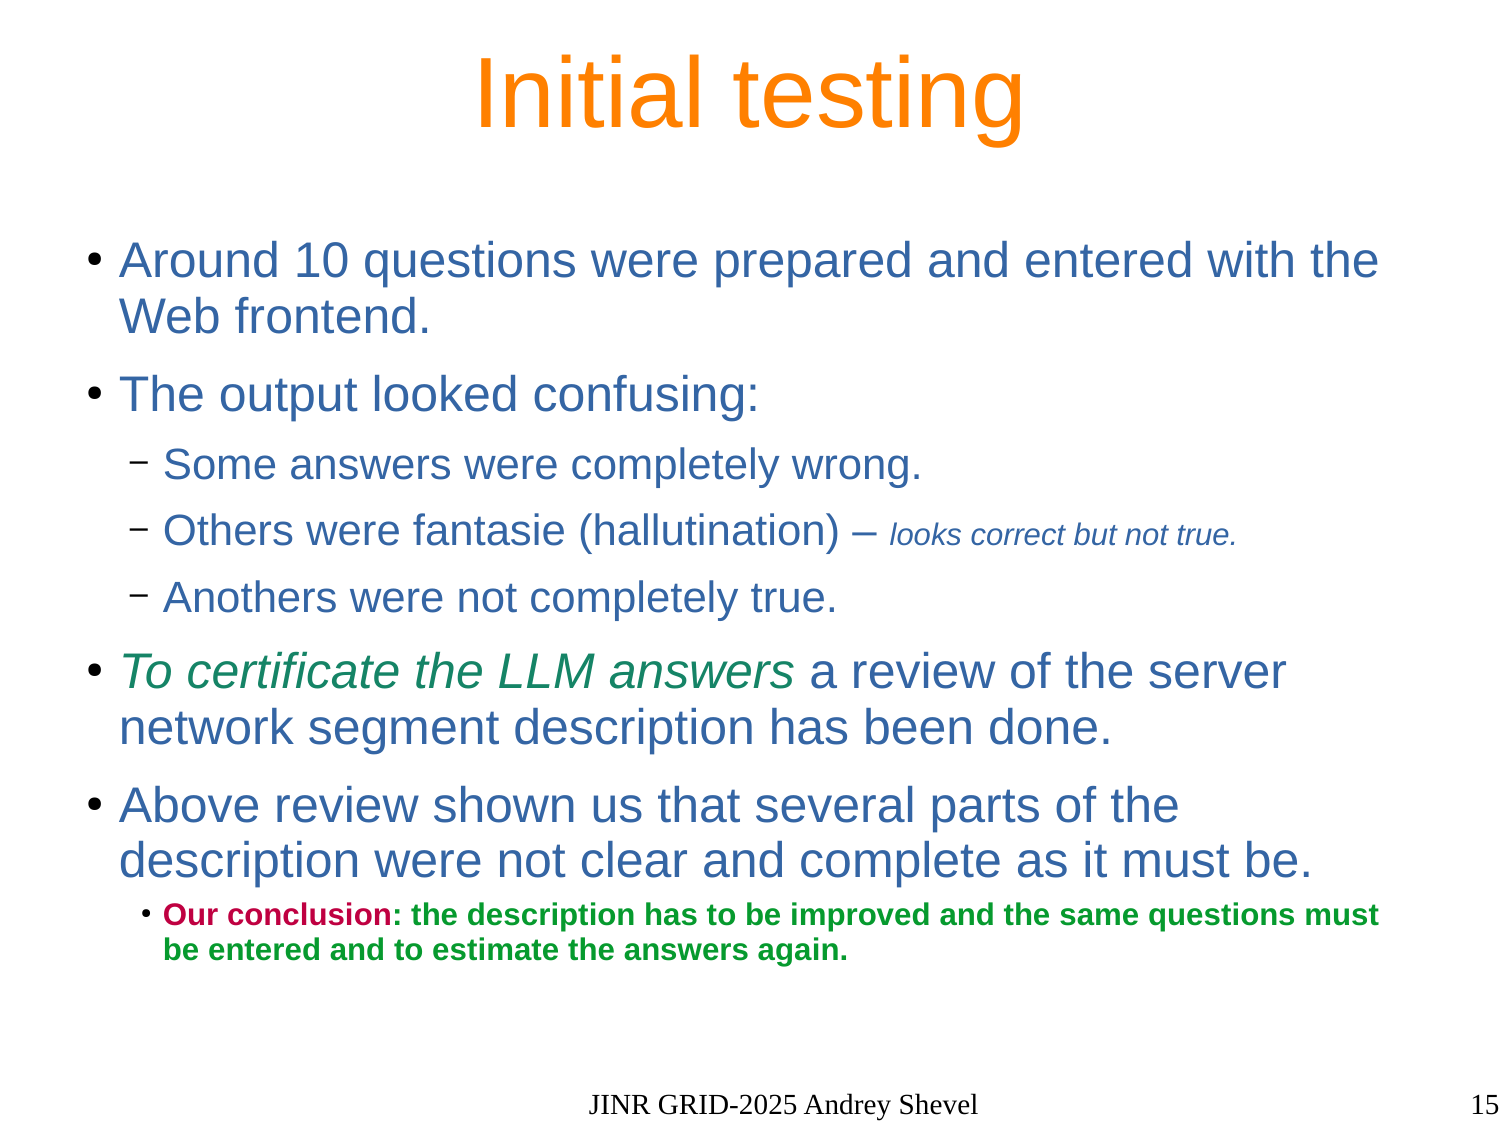

# Initial testing
Around 10 questions were prepared and entered with the Web frontend.
The output looked confusing:
Some answers were completely wrong.
Others were fantasie (hallutination) – looks correct but not true.
Anothers were not completely true.
To certificate the LLM answers a review of the server network segment description has been done.
Above review shown us that several parts of the description were not clear and complete as it must be.
Our conclusion: the description has to be improved and the same questions must be entered and to estimate the answers again.
15